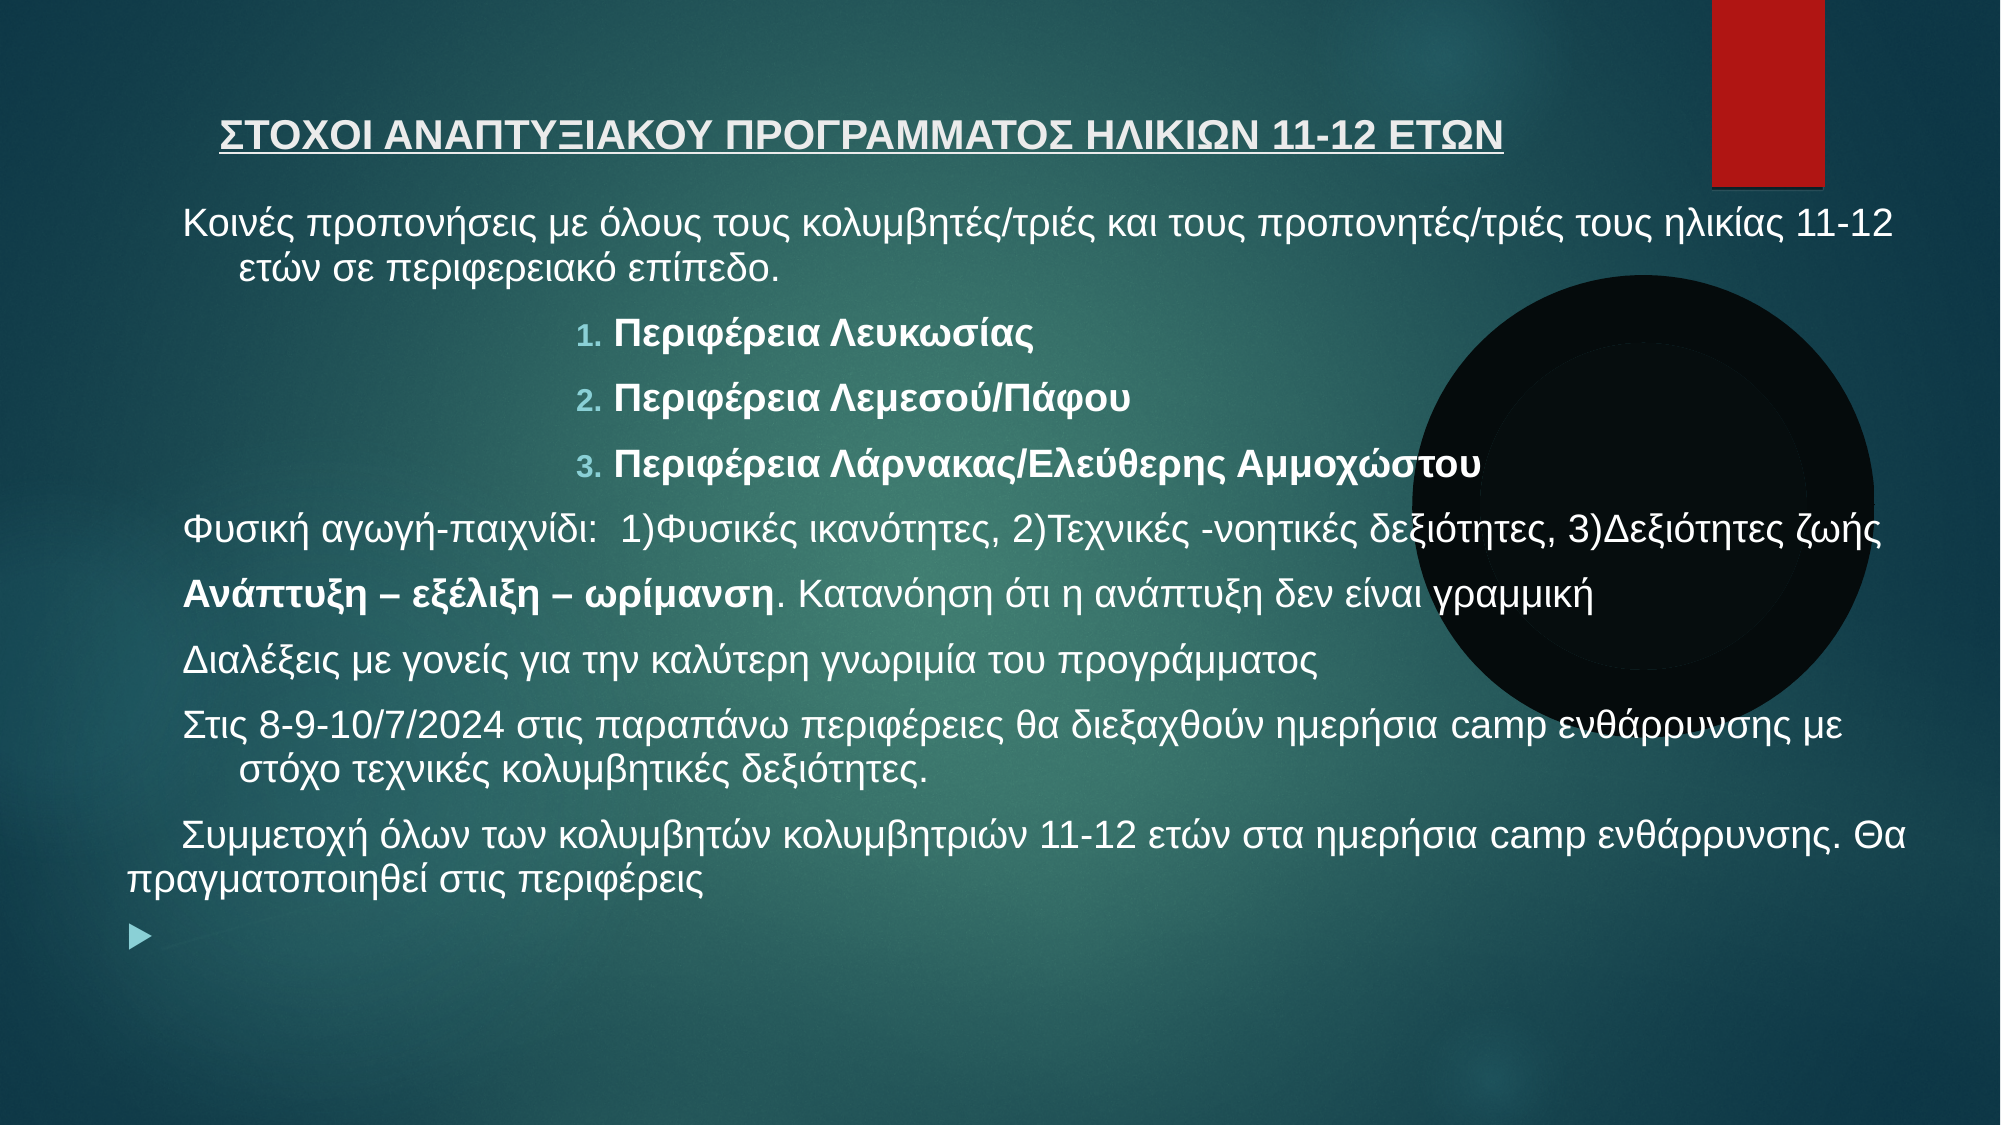

# ΣΤΟΧΟΙ ΑΝΑΠΤΥΞΙΑΚΟΥ ΠΡΟΓΡΑΜΜΑΤΟΣ ΗΛΙΚΙΩΝ 11-12 ΕΤΩΝ
Κοινές προπονήσεις με όλους τους κολυμβητές/τριές και τους προπονητές/τριές τους ηλικίας 11-12 ετών σε περιφερειακό επίπεδο.
Περιφέρεια Λευκωσίας
Περιφέρεια Λεμεσού/Πάφου
Περιφέρεια Λάρνακας/Ελεύθερης Αμμοχώστου
Φυσική αγωγή-παιχνίδι: 1)Φυσικές ικανότητες, 2)Τεχνικές -νοητικές δεξιότητες, 3)Δεξιότητες ζωής
Ανάπτυξη – εξέλιξη – ωρίμανση. Κατανόηση ότι η ανάπτυξη δεν είναι γραμμική
Διαλέξεις με γονείς για την καλύτερη γνωριμία του προγράμματος
Στις 8-9-10/7/2024 στις παραπάνω περιφέρειες θα διεξαχθούν ημερήσια camp ενθάρρυνσης με στόχο τεχνικές κολυμβητικές δεξιότητες.
 Συμμετοχή όλων των κολυμβητών κολυμβητριών 11-12 ετών στα ημερήσια camp ενθάρρυνσης. Θα πραγματοποιηθεί στις περιφέρεις